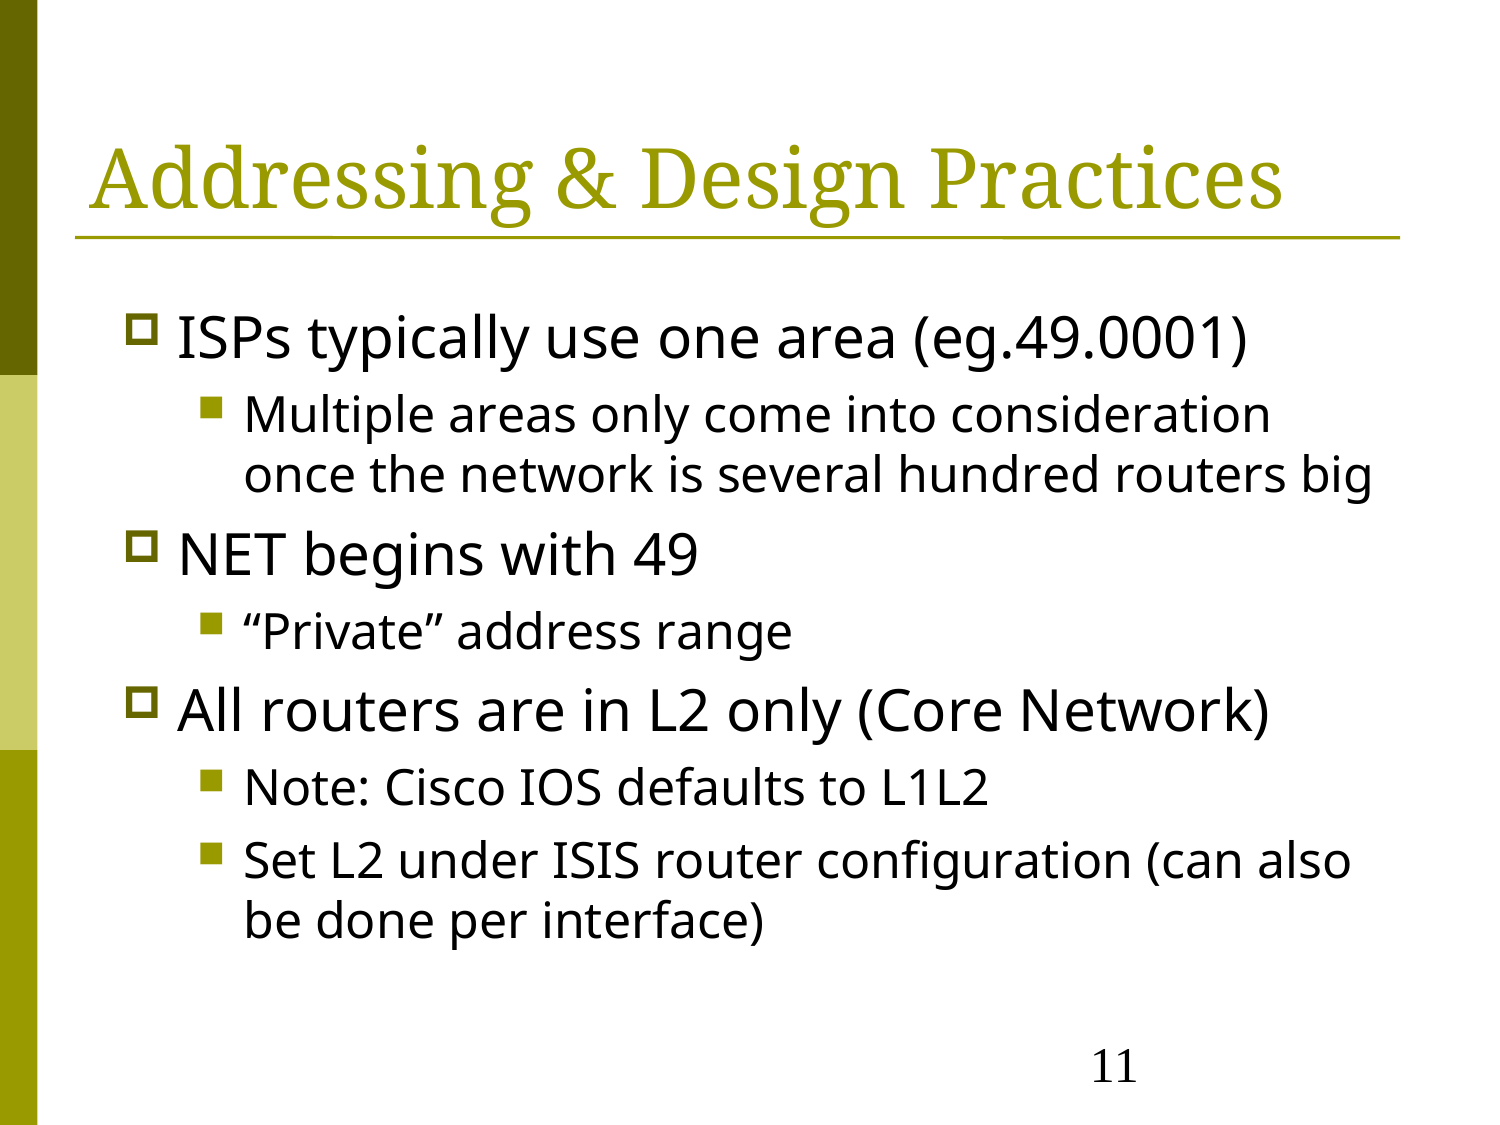

# Addressing & Design Practices
ISPs typically use one area (eg.49.0001)
Multiple areas only come into consideration once the network is several hundred routers big
NET begins with 49
“Private” address range
All routers are in L2 only (Core Network)
Note: Cisco IOS defaults to L1L2
Set L2 under ISIS router configuration (can also be done per interface)